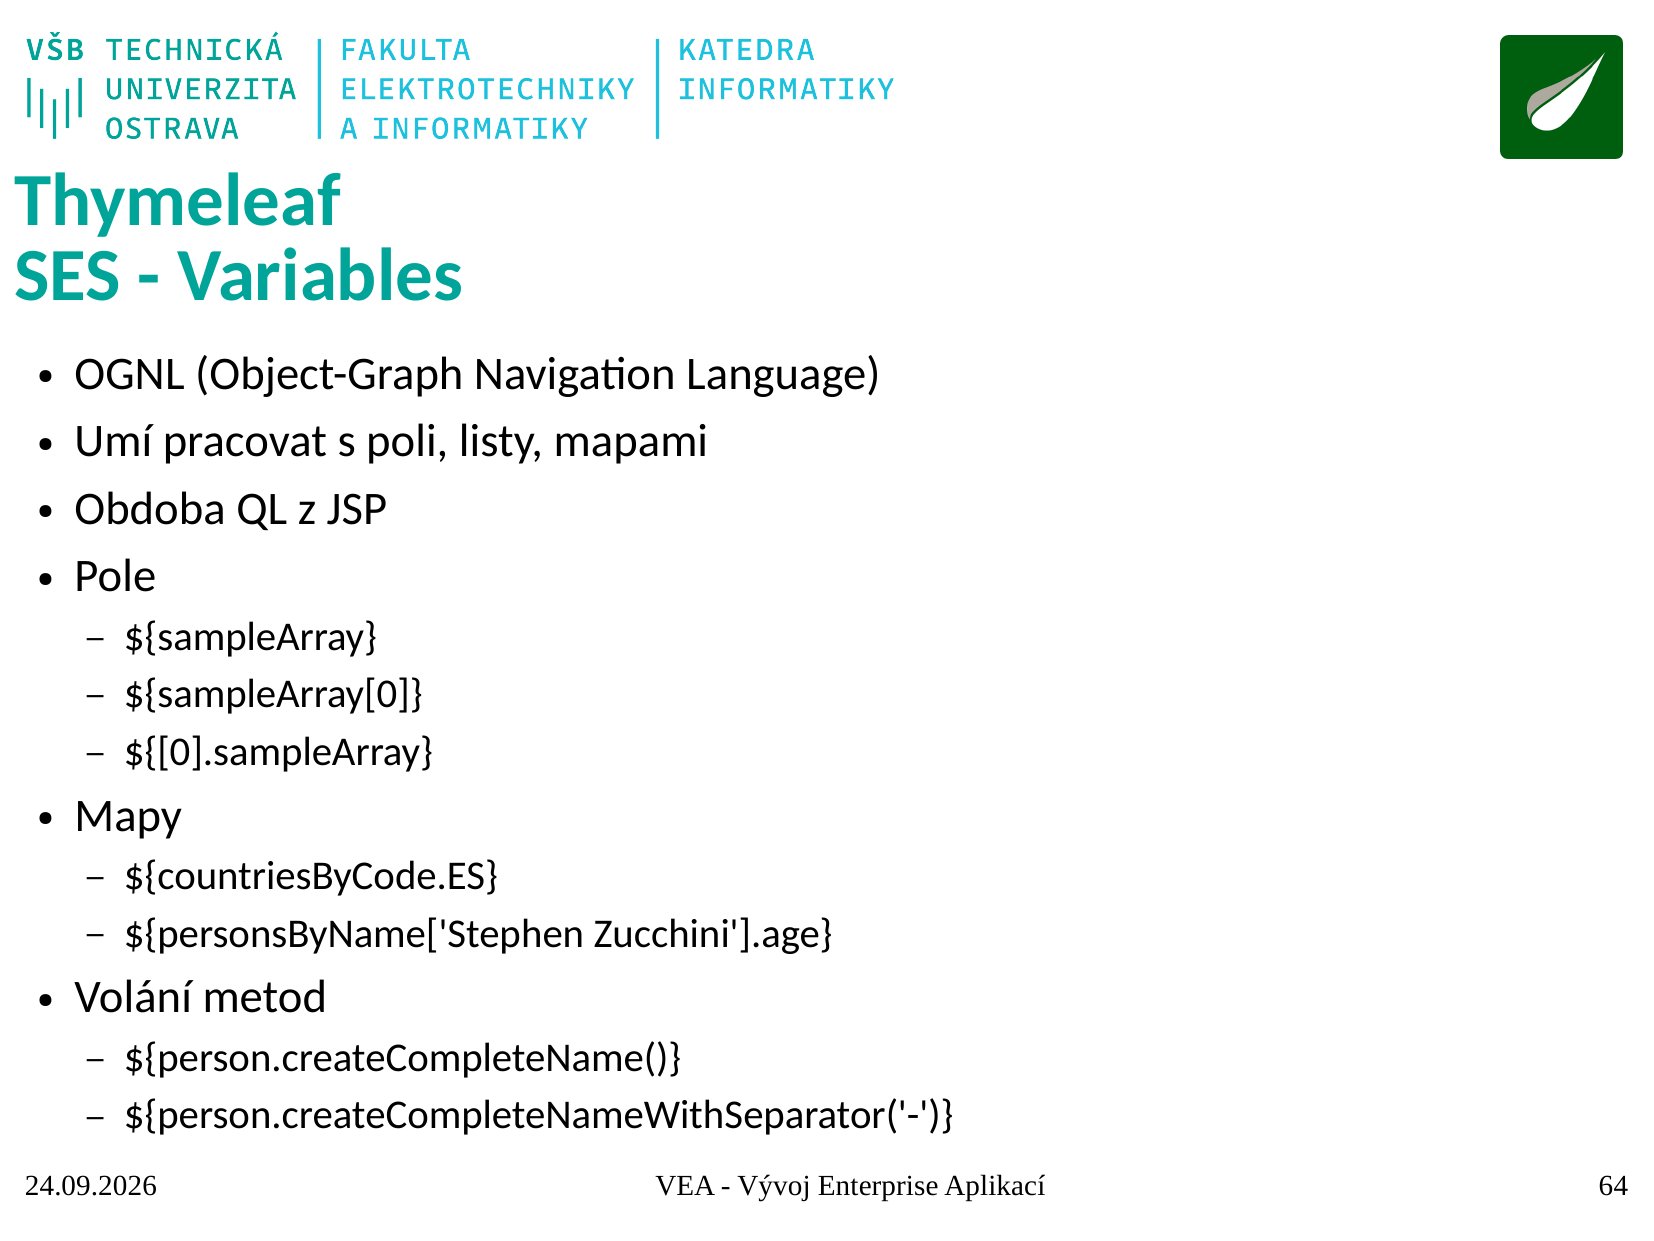

Thymeleaf
SES - Variables
# OGNL (Object-Graph Navigation Language)
Umí pracovat s poli, listy, mapami
Obdoba QL z JSP
Pole
${sampleArray}
${sampleArray[0]}
${[0].sampleArray}
Mapy
${countriesByCode.ES}
${personsByName['Stephen Zucchini'].age}
Volání metod
${person.createCompleteName()}
${person.createCompleteNameWithSeparator('-')}
VEA - Vývoj Enterprise Aplikací
64